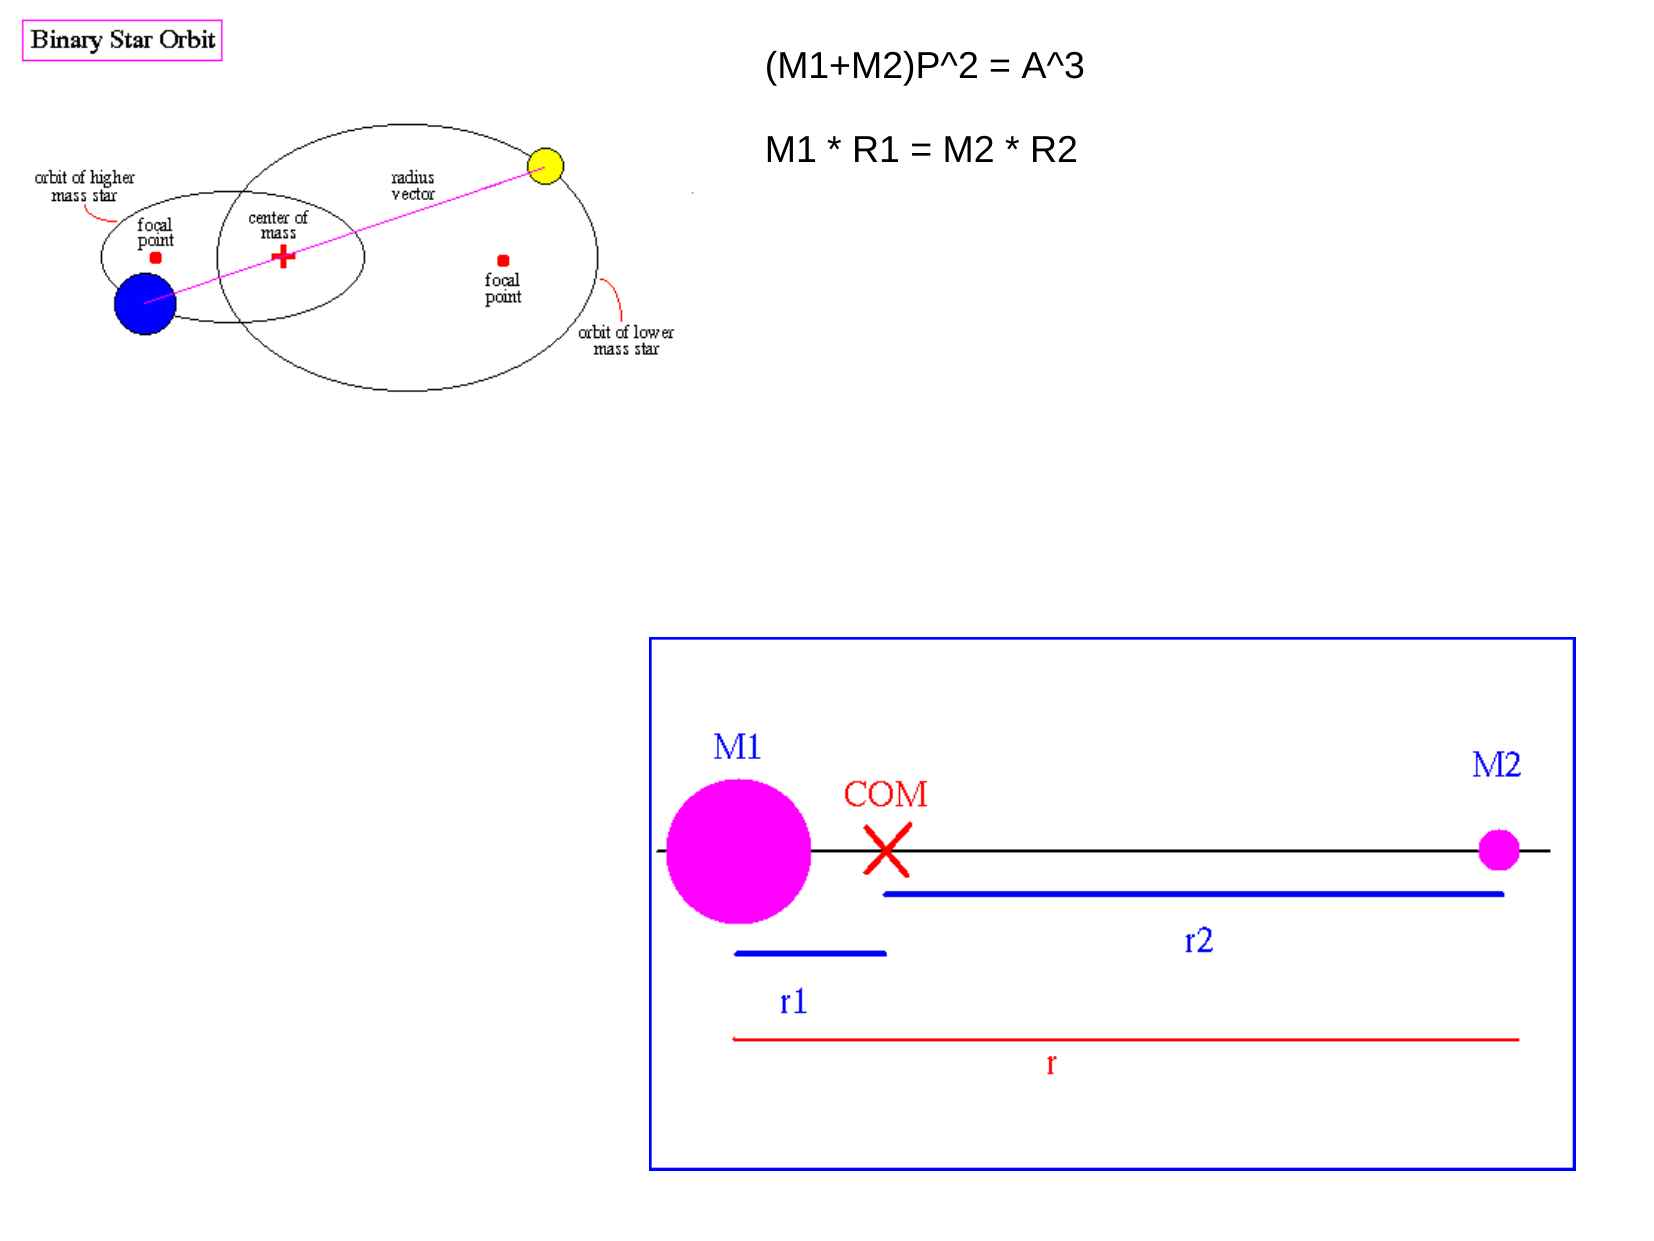

(M1+M2)P^2 = A^3
M1 * R1 = M2 * R2